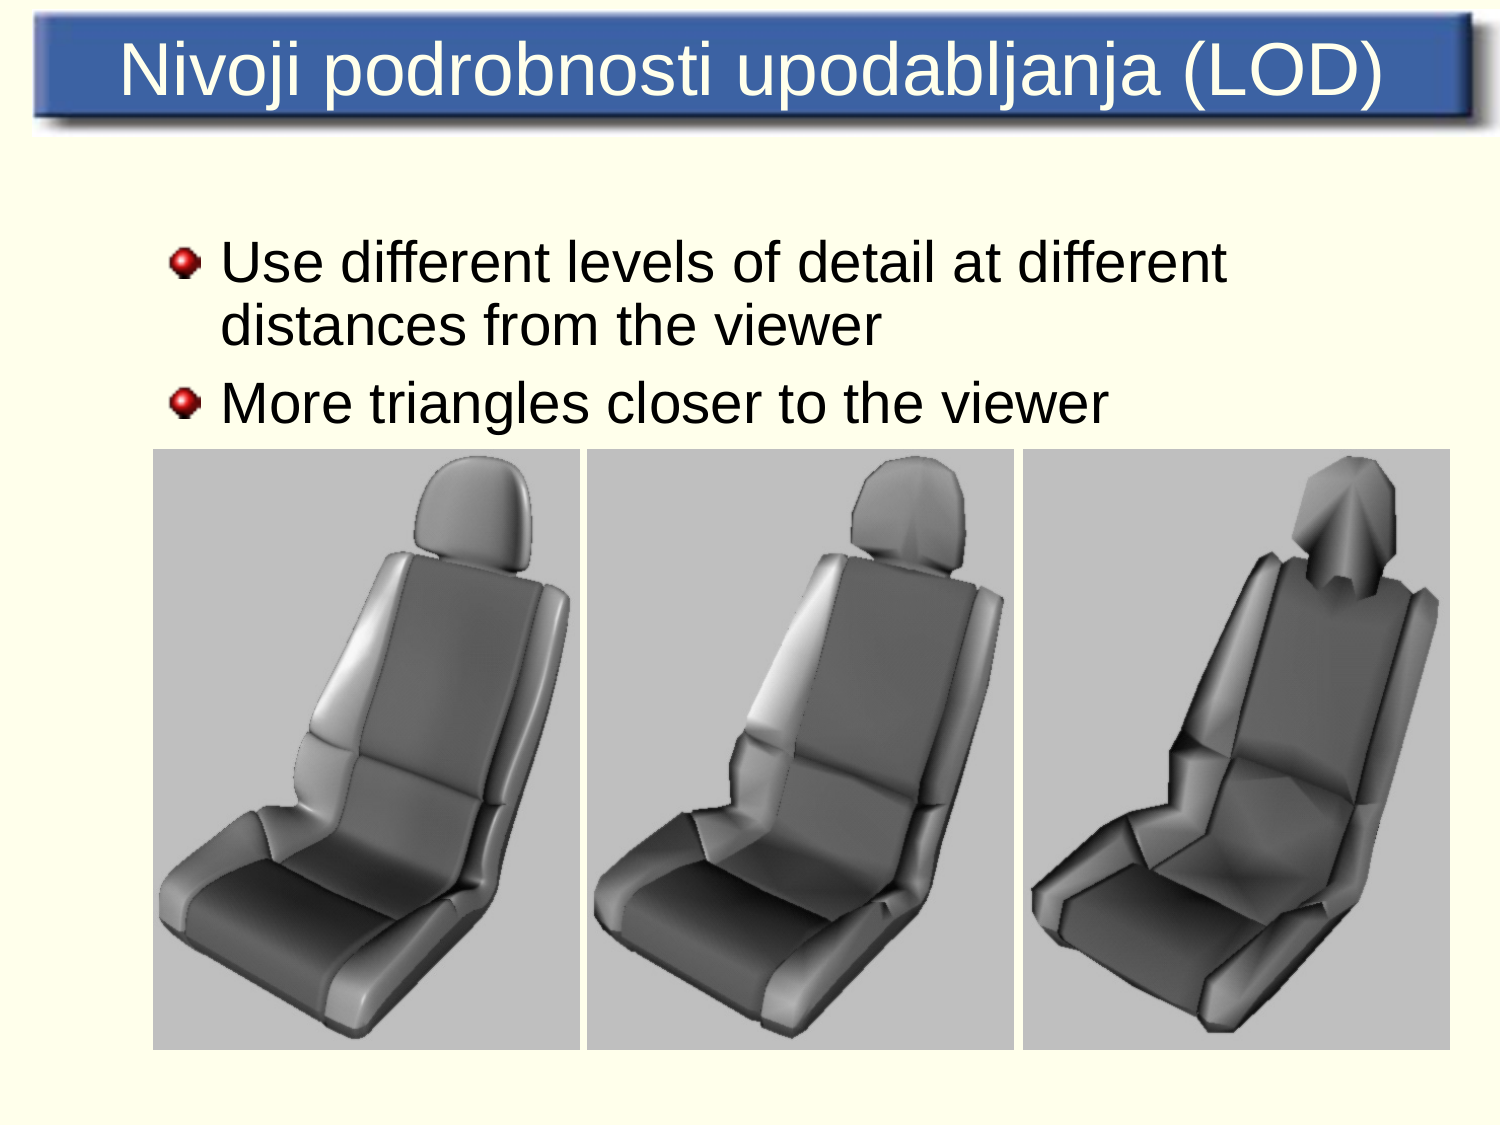

# Nivoji podrobnosti upodabljanja (LOD)
Use different levels of detail at different distances from the viewer
More triangles closer to the viewer